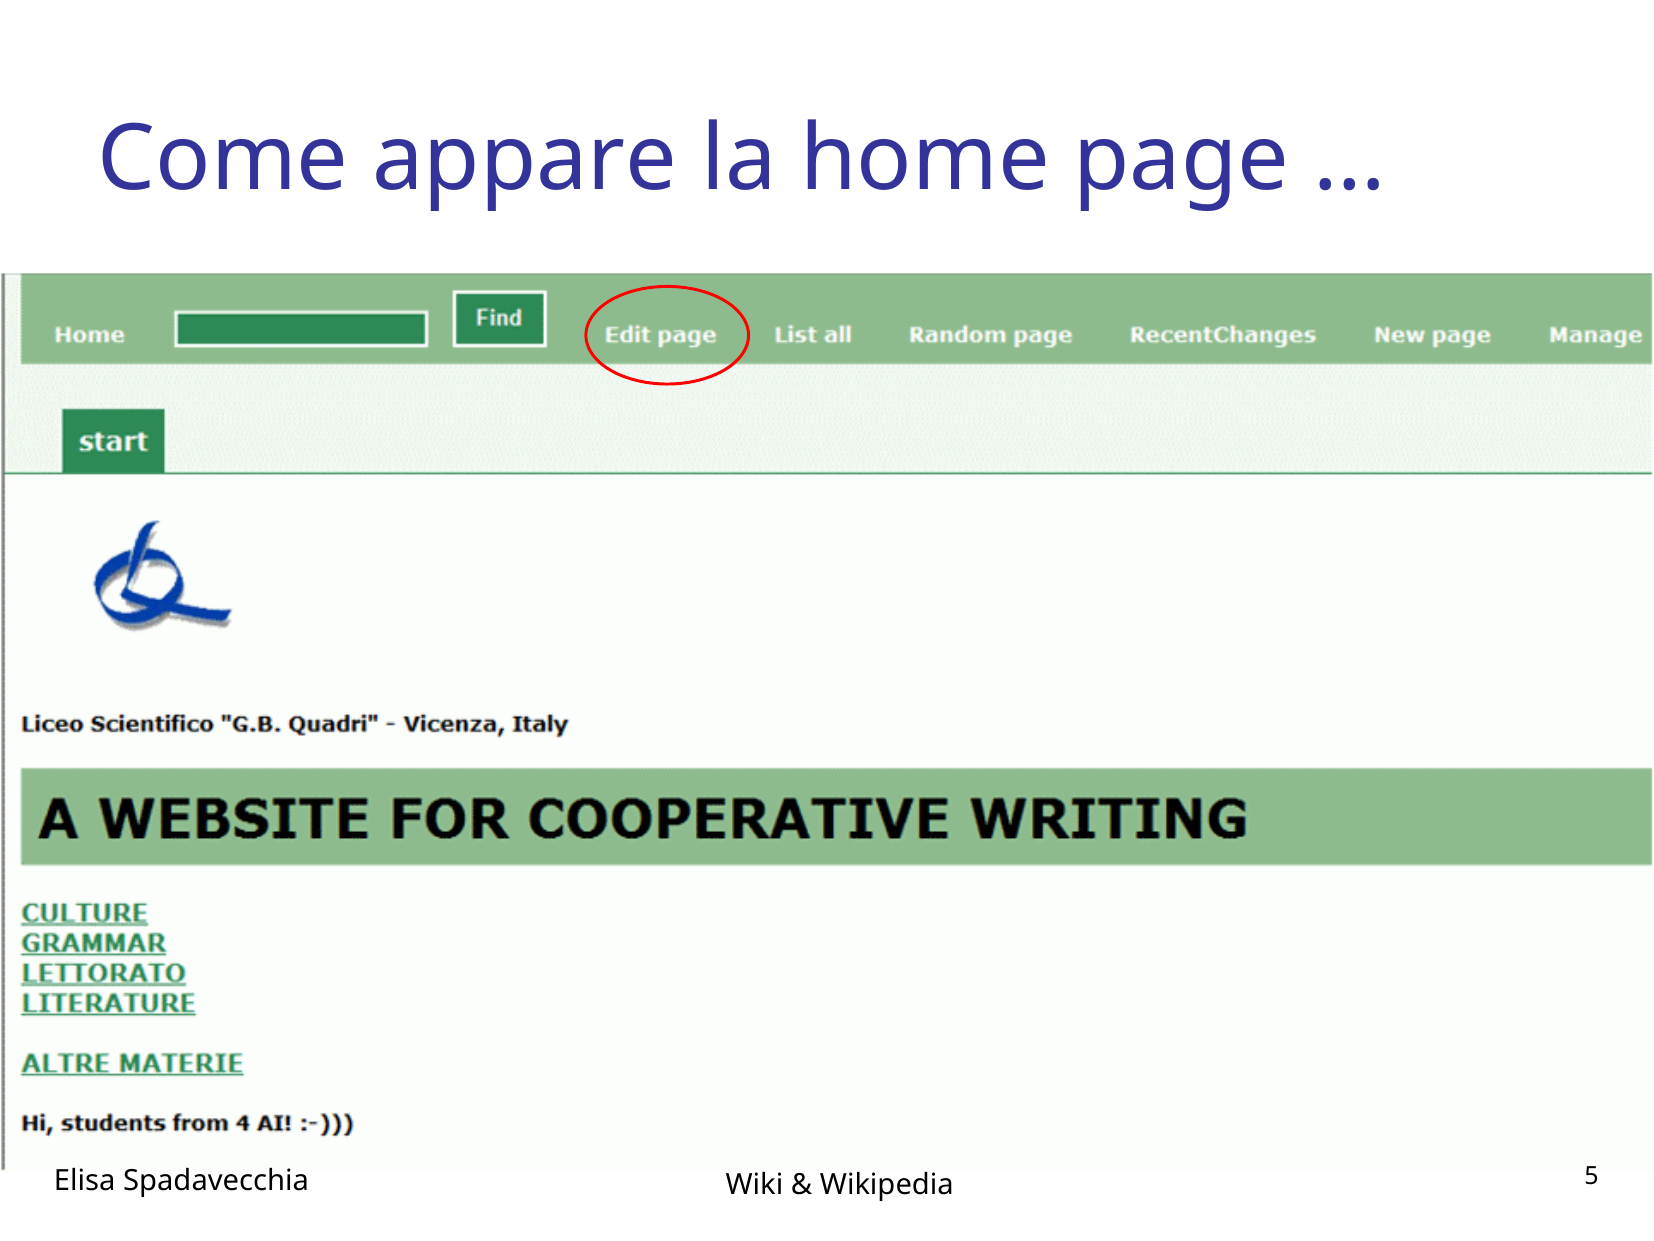

# Come appare la home page …
Elisa Spadavecchia
Wiki & Wikipedia